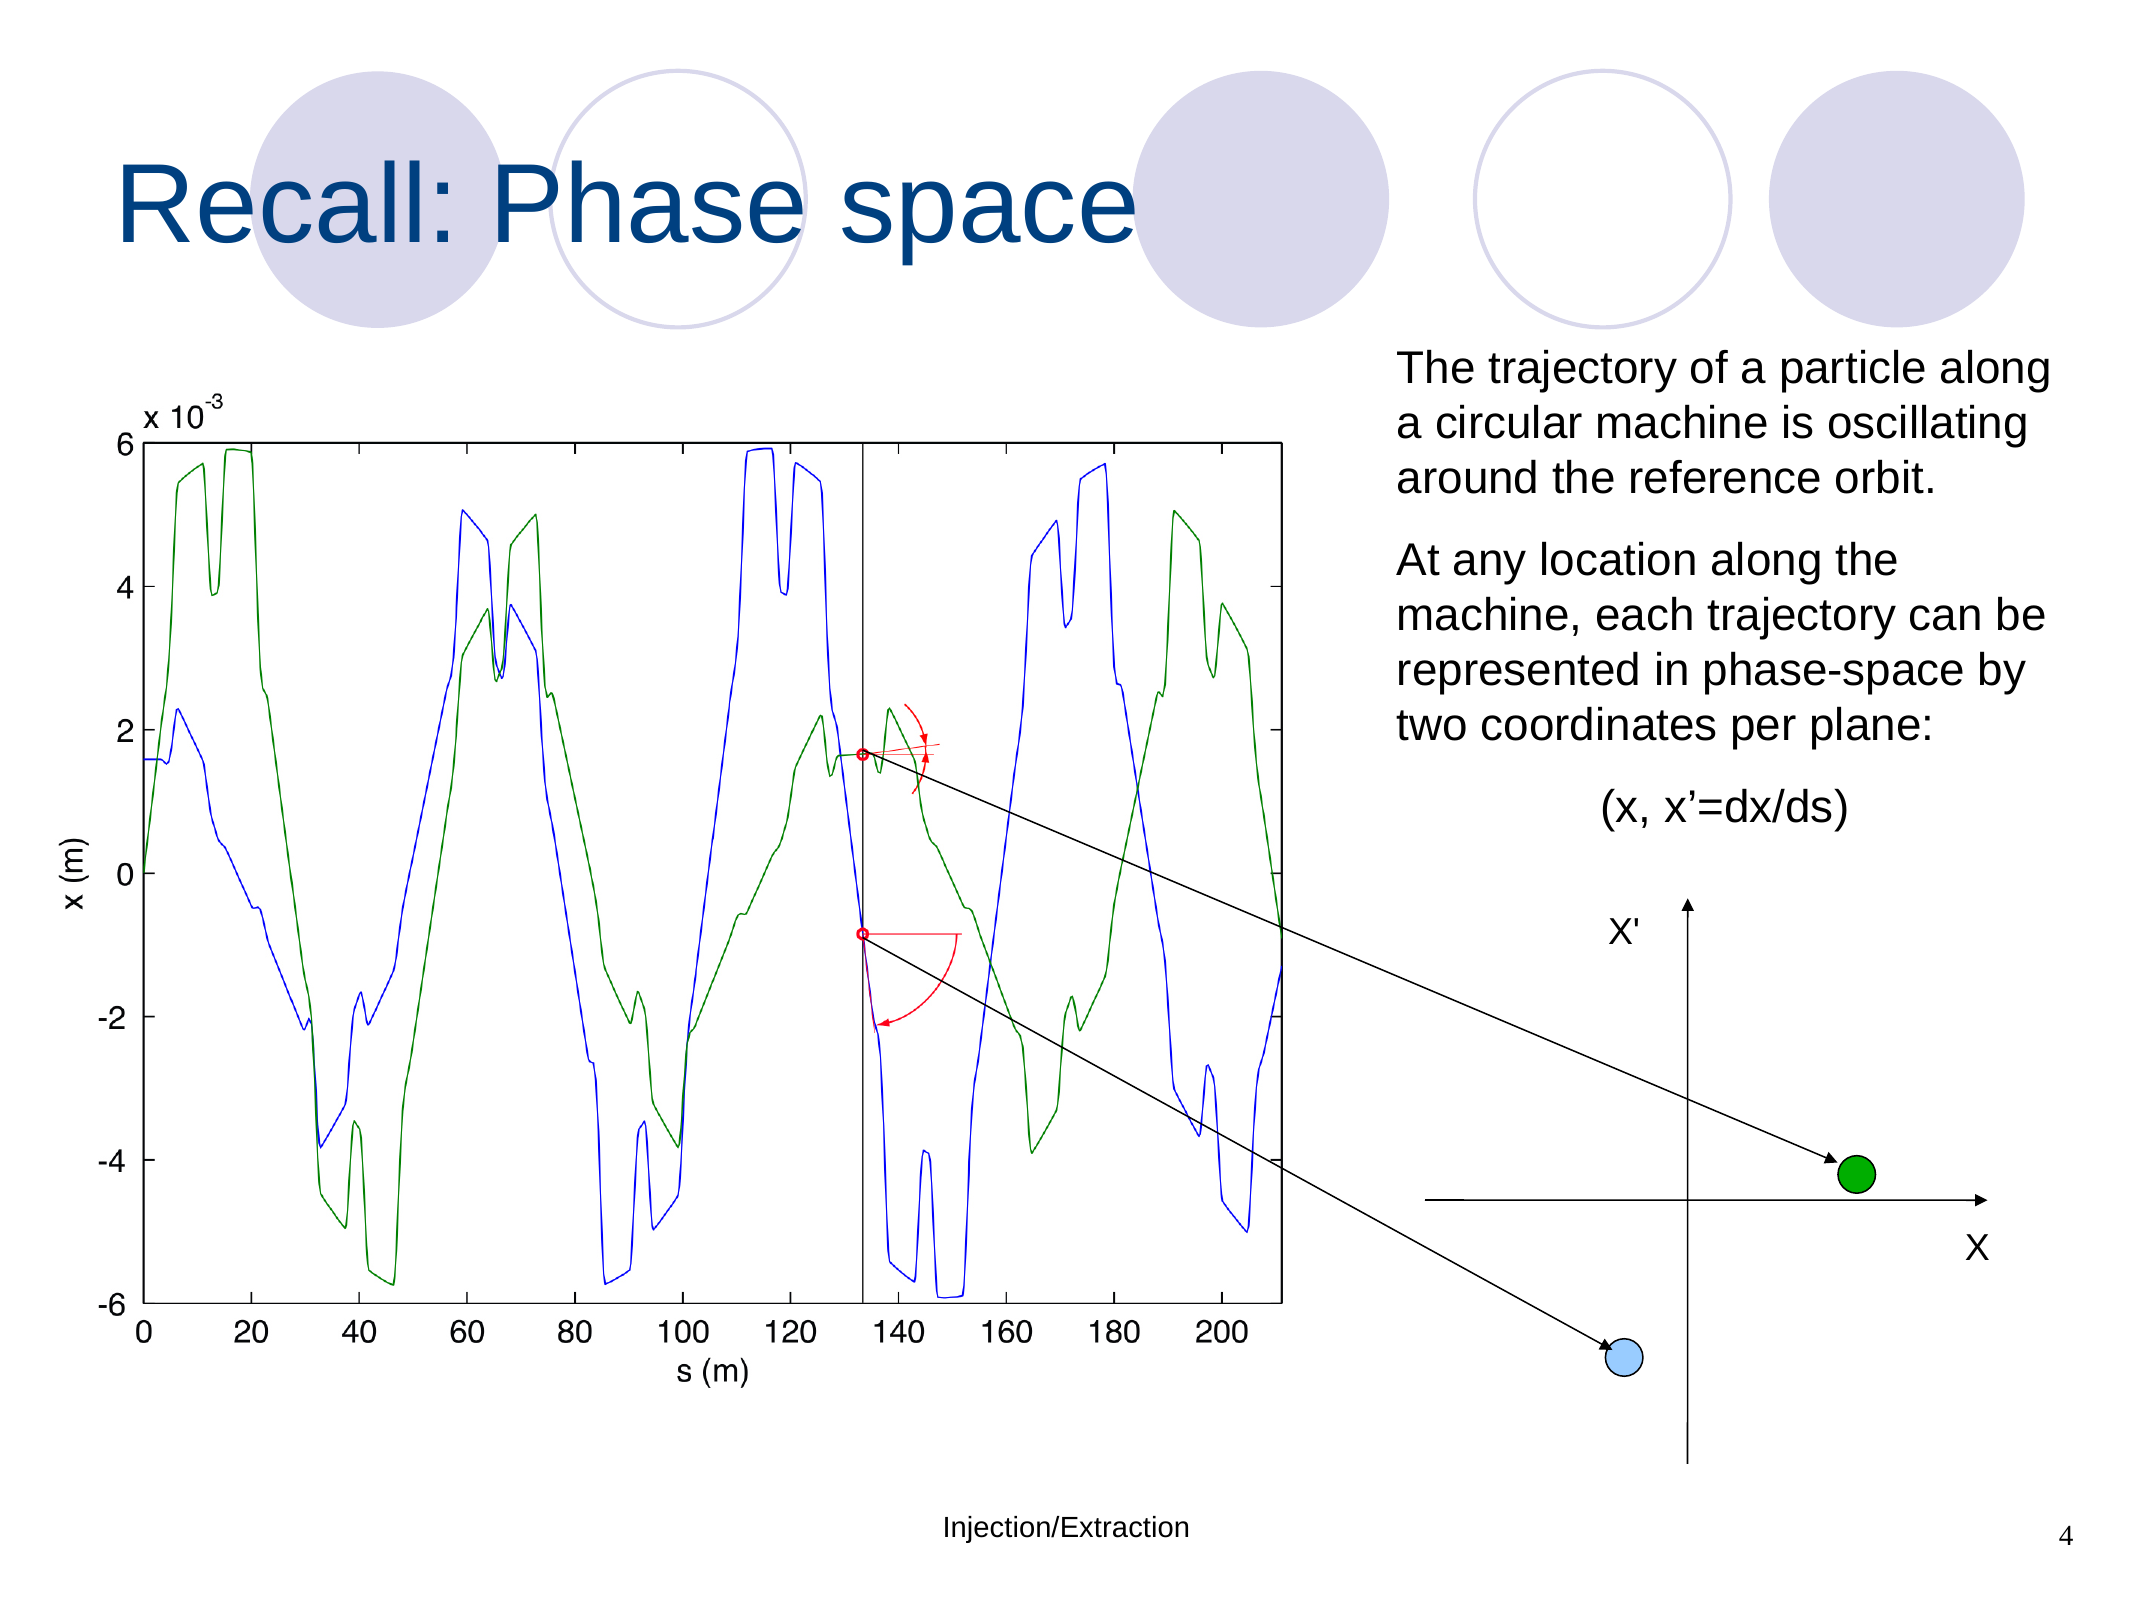

# Recall: Phase space
The trajectory of a particle along a circular machine is oscillating around the reference orbit.
At any location along the machine, each trajectory can be represented in phase-space by two coordinates per plane:
(x, x’=dx/ds)
X'
X
4